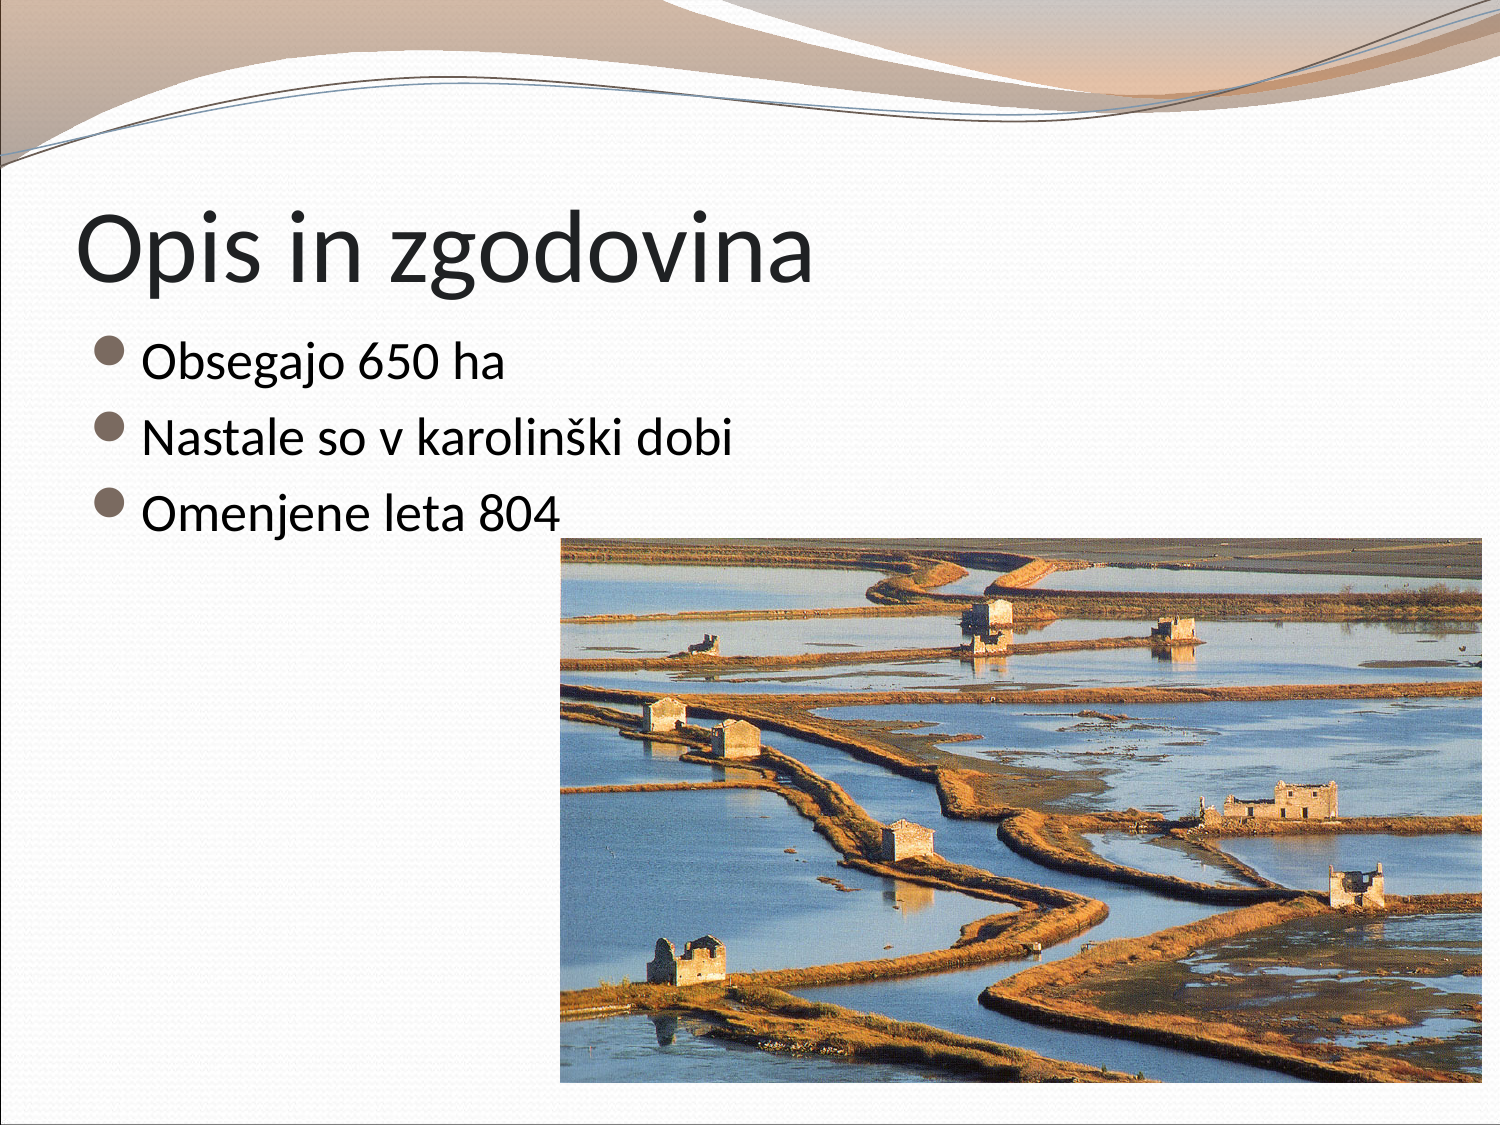

# Opis in zgodovina
Obsegajo 650 ha
Nastale so v karolinški dobi
Omenjene leta 804